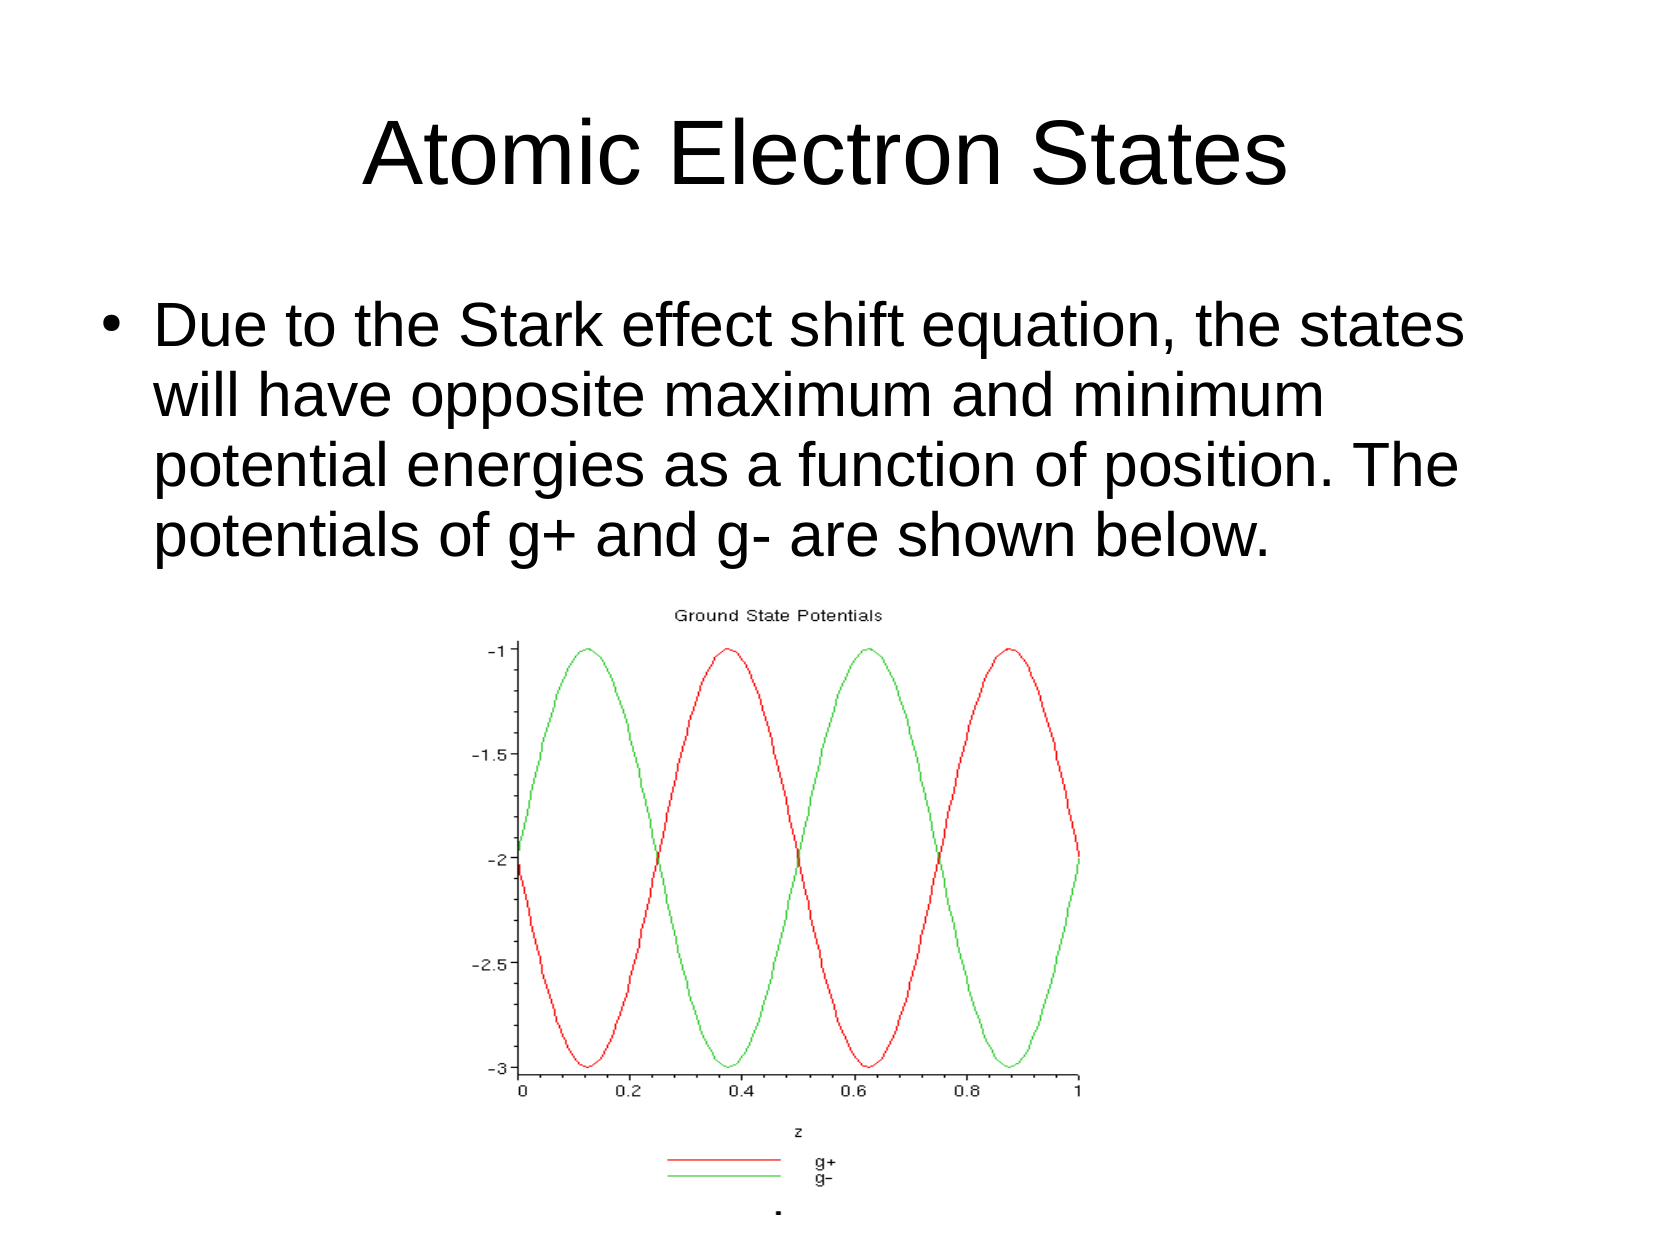

# Atomic Electron States
Due to the Stark effect shift equation, the states will have opposite maximum and minimum potential energies as a function of position. The potentials of g+ and g- are shown below.